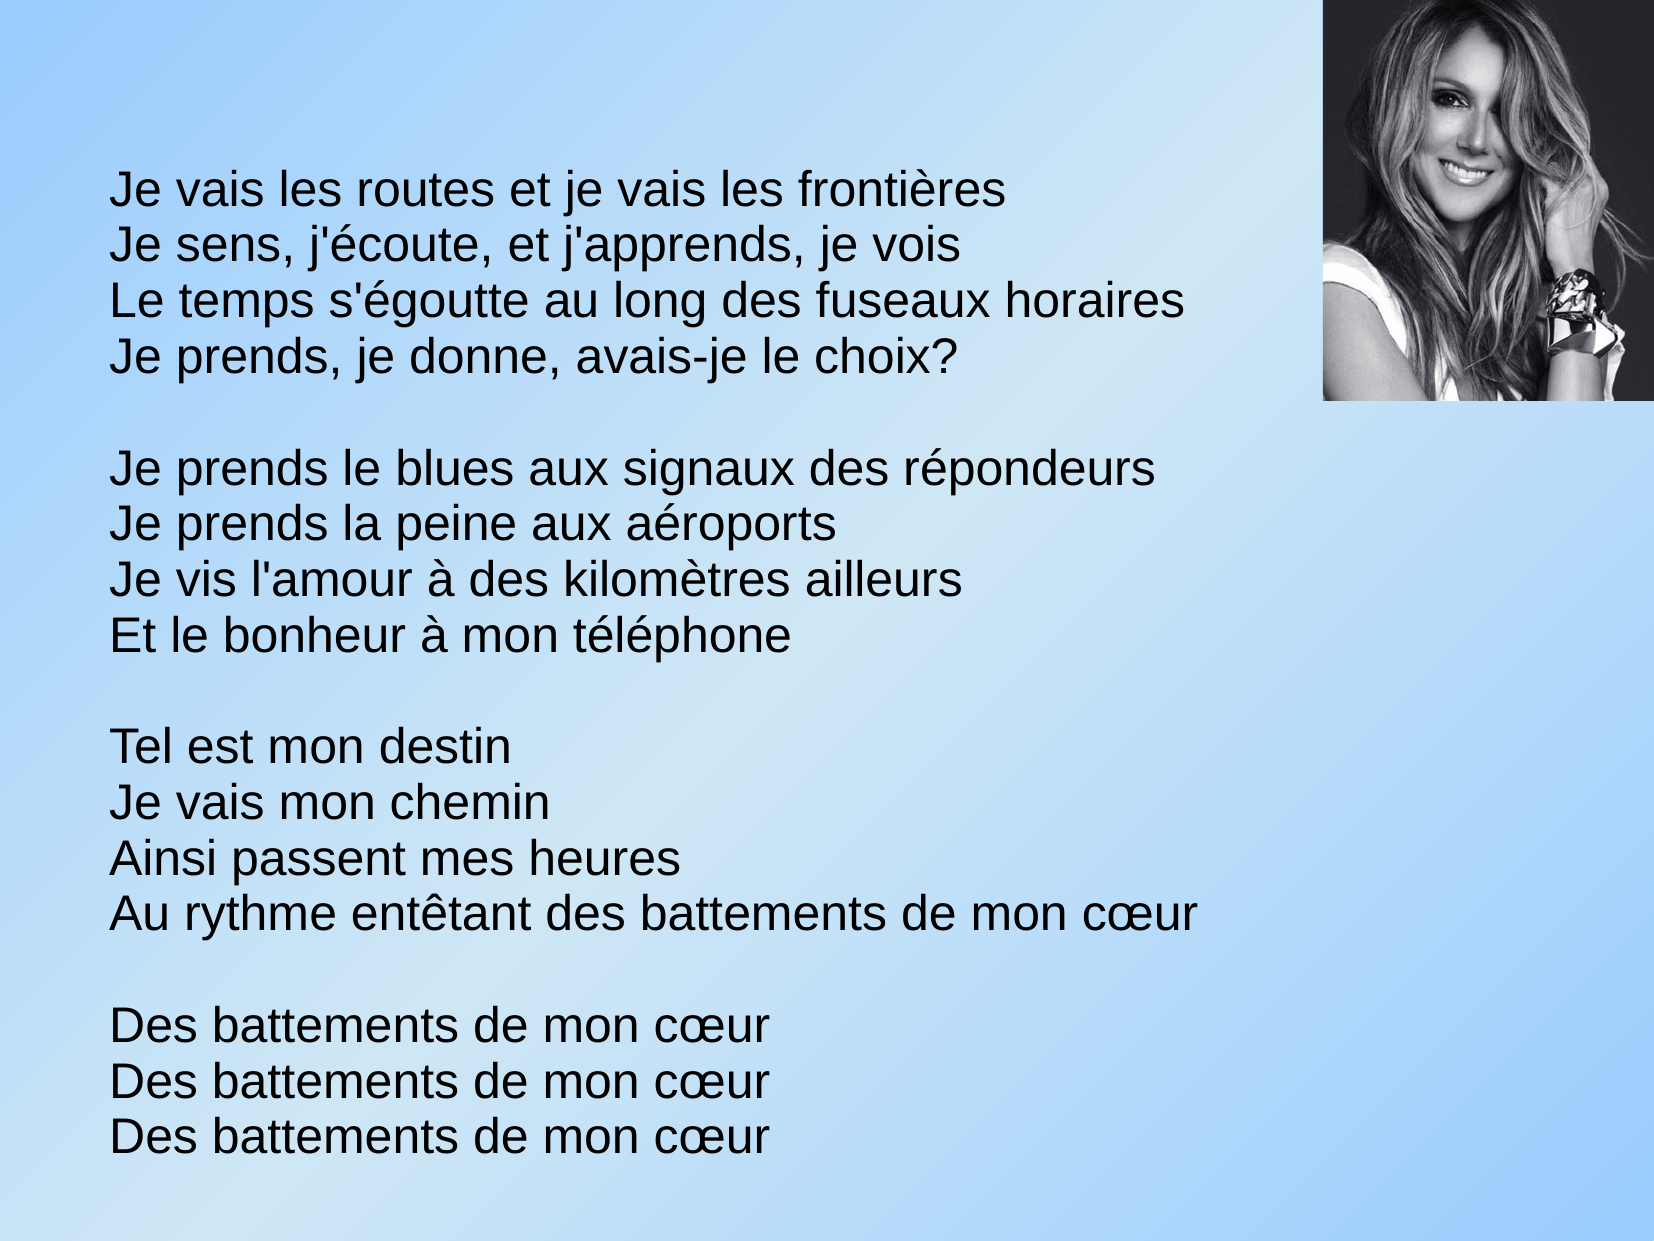

Je vais les routes et je vais les frontières
Je sens, j'écoute, et j'apprends, je vois
Le temps s'égoutte au long des fuseaux horaires
Je prends, je donne, avais-je le choix?
Je prends le blues aux signaux des répondeurs
Je prends la peine aux aéroports
Je vis l'amour à des kilomètres ailleurs
Et le bonheur à mon téléphone
Tel est mon destin
Je vais mon chemin
Ainsi passent mes heures
Au rythme entêtant des battements de mon cœur
Des battements de mon cœur
Des battements de mon cœur
Des battements de mon cœur